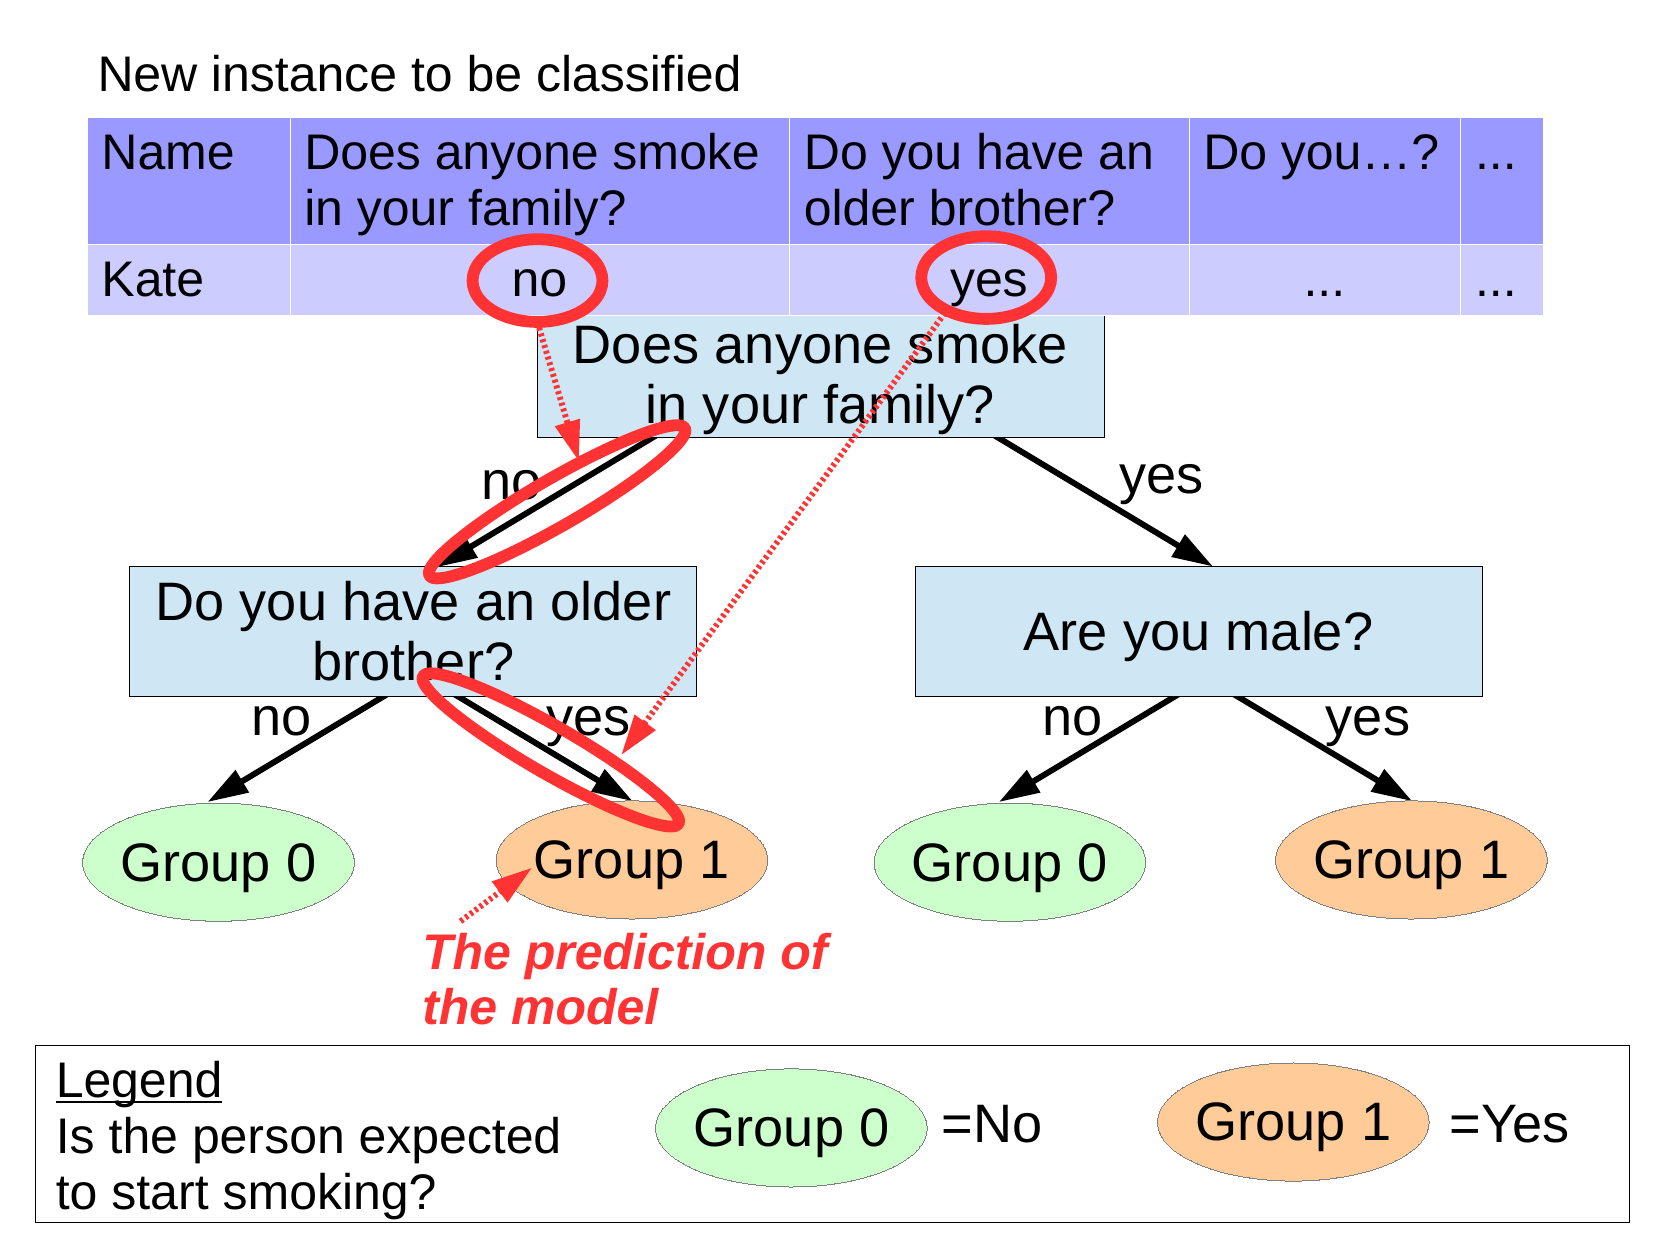

New instance to be classified
| Name | Does anyone smoke in your family? | Do you have an older brother? | Do you…? | ... |
| --- | --- | --- | --- | --- |
| Kate | no | yes | ... | ... |
Does anyone smoke
in your family?
yes
no
Do you have an older
brother?
Are you male?
no
yes
no
yes
Group 1
Group 1
Group 0
Group 0
The prediction of
the model
Legend
Is the person expected
to start smoking?
Group 1
Group 0
=No
=Yes